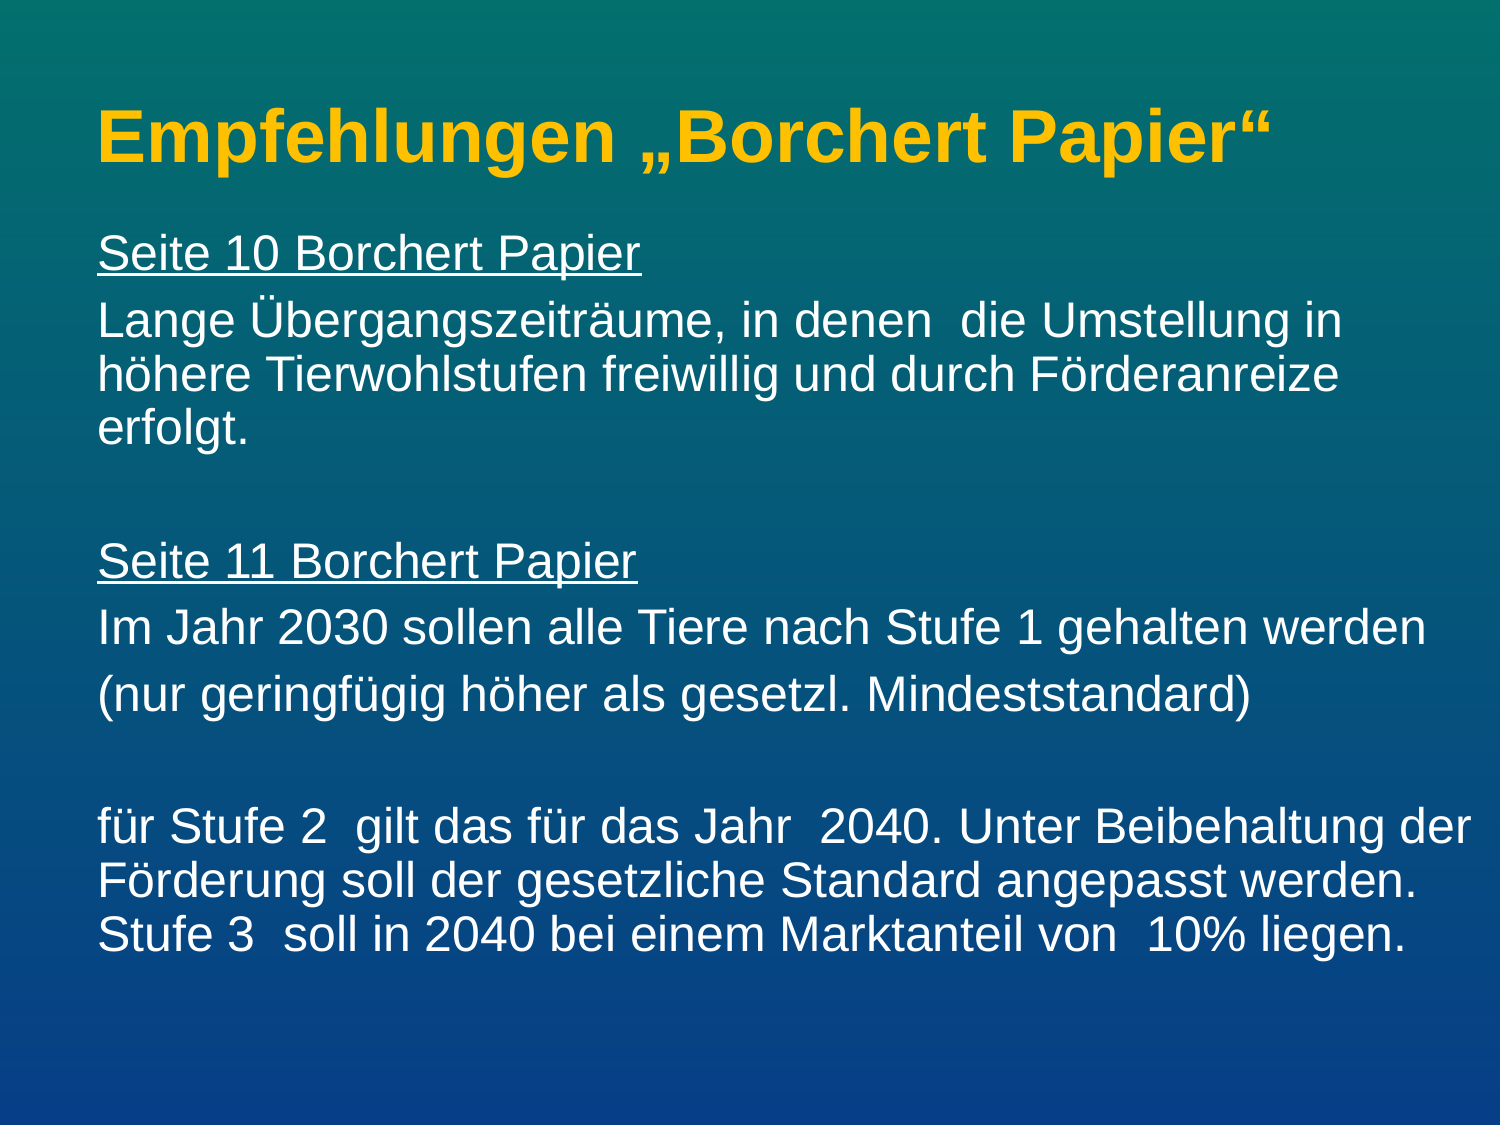

# Empfehlungen „Borchert Papier“
Seite 10 Borchert Papier
Lange Übergangszeiträume, in denen die Umstellung in höhere Tierwohlstufen freiwillig und durch Förderanreize erfolgt.
Seite 11 Borchert Papier
Im Jahr 2030 sollen alle Tiere nach Stufe 1 gehalten werden
(nur geringfügig höher als gesetzl. Mindeststandard)
für Stufe 2 gilt das für das Jahr 2040. Unter Beibehaltung der Förderung soll der gesetzliche Standard angepasst werden. Stufe 3 soll in 2040 bei einem Marktanteil von 10% liegen.